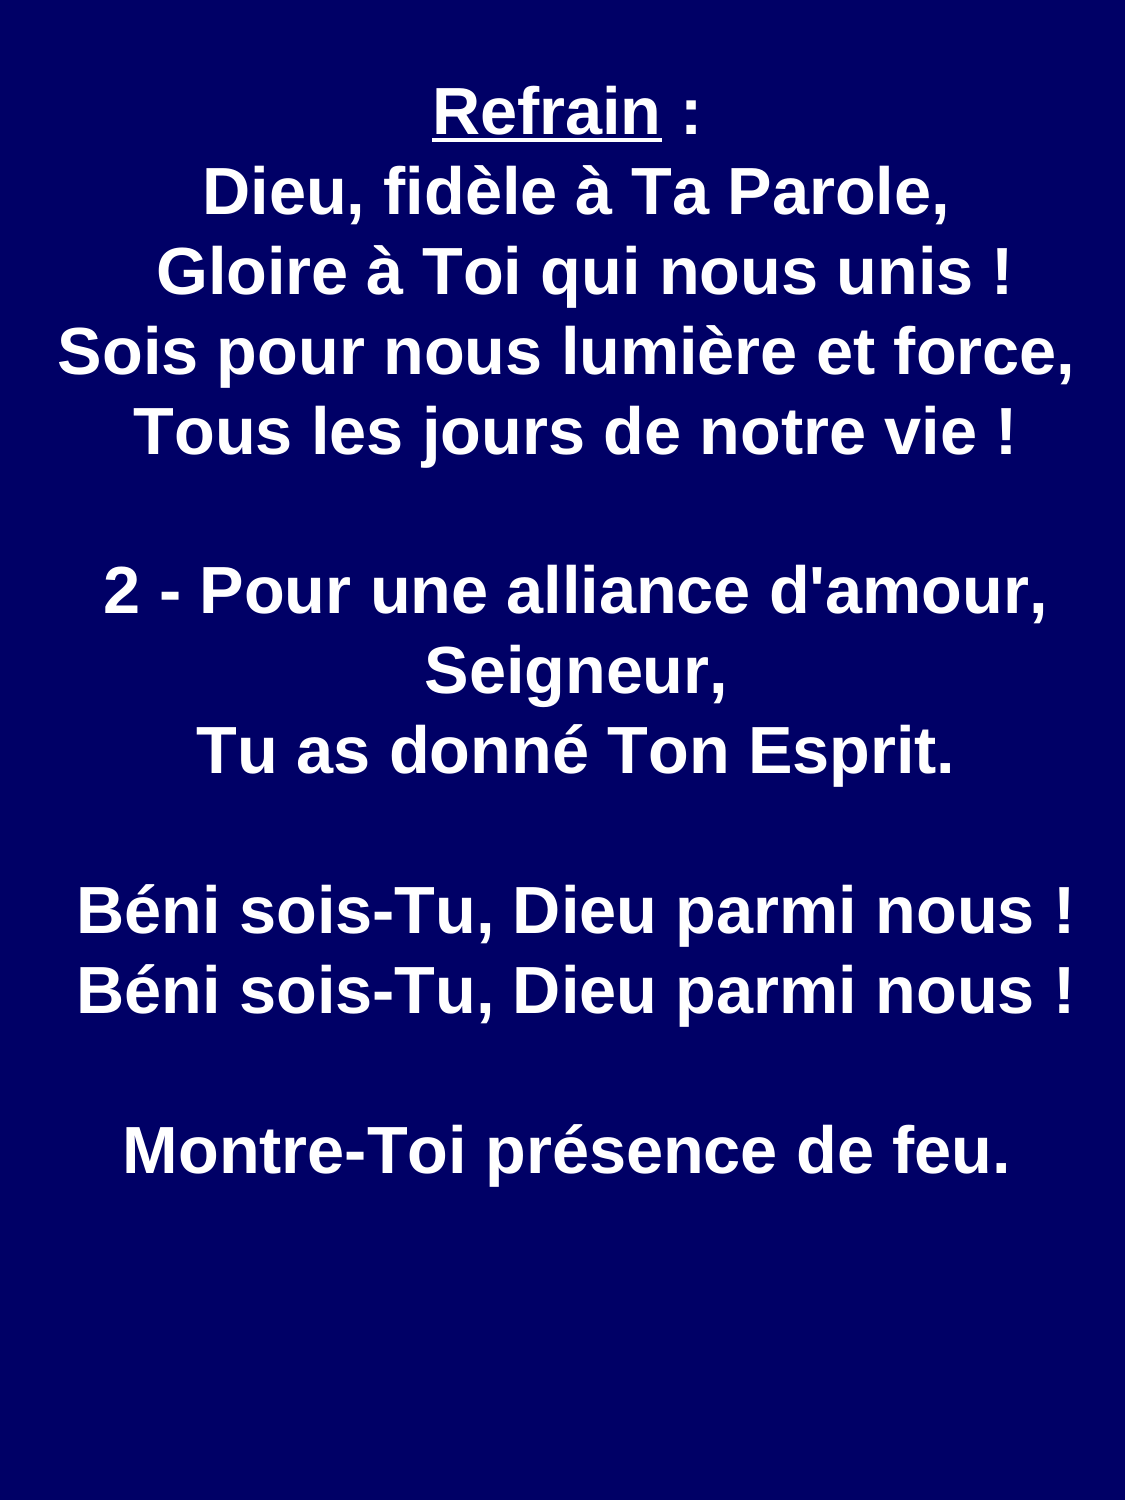

Refrain :
Dieu, fidèle à Ta Parole,
 Gloire à Toi qui nous unis !
Sois pour nous lumière et force,
Tous les jours de notre vie !
2 - Pour une alliance d'amour,
Seigneur,
 Tu as donné Ton Esprit.
Béni sois-Tu, Dieu parmi nous !
Béni sois-Tu, Dieu parmi nous !
Montre-Toi présence de feu.